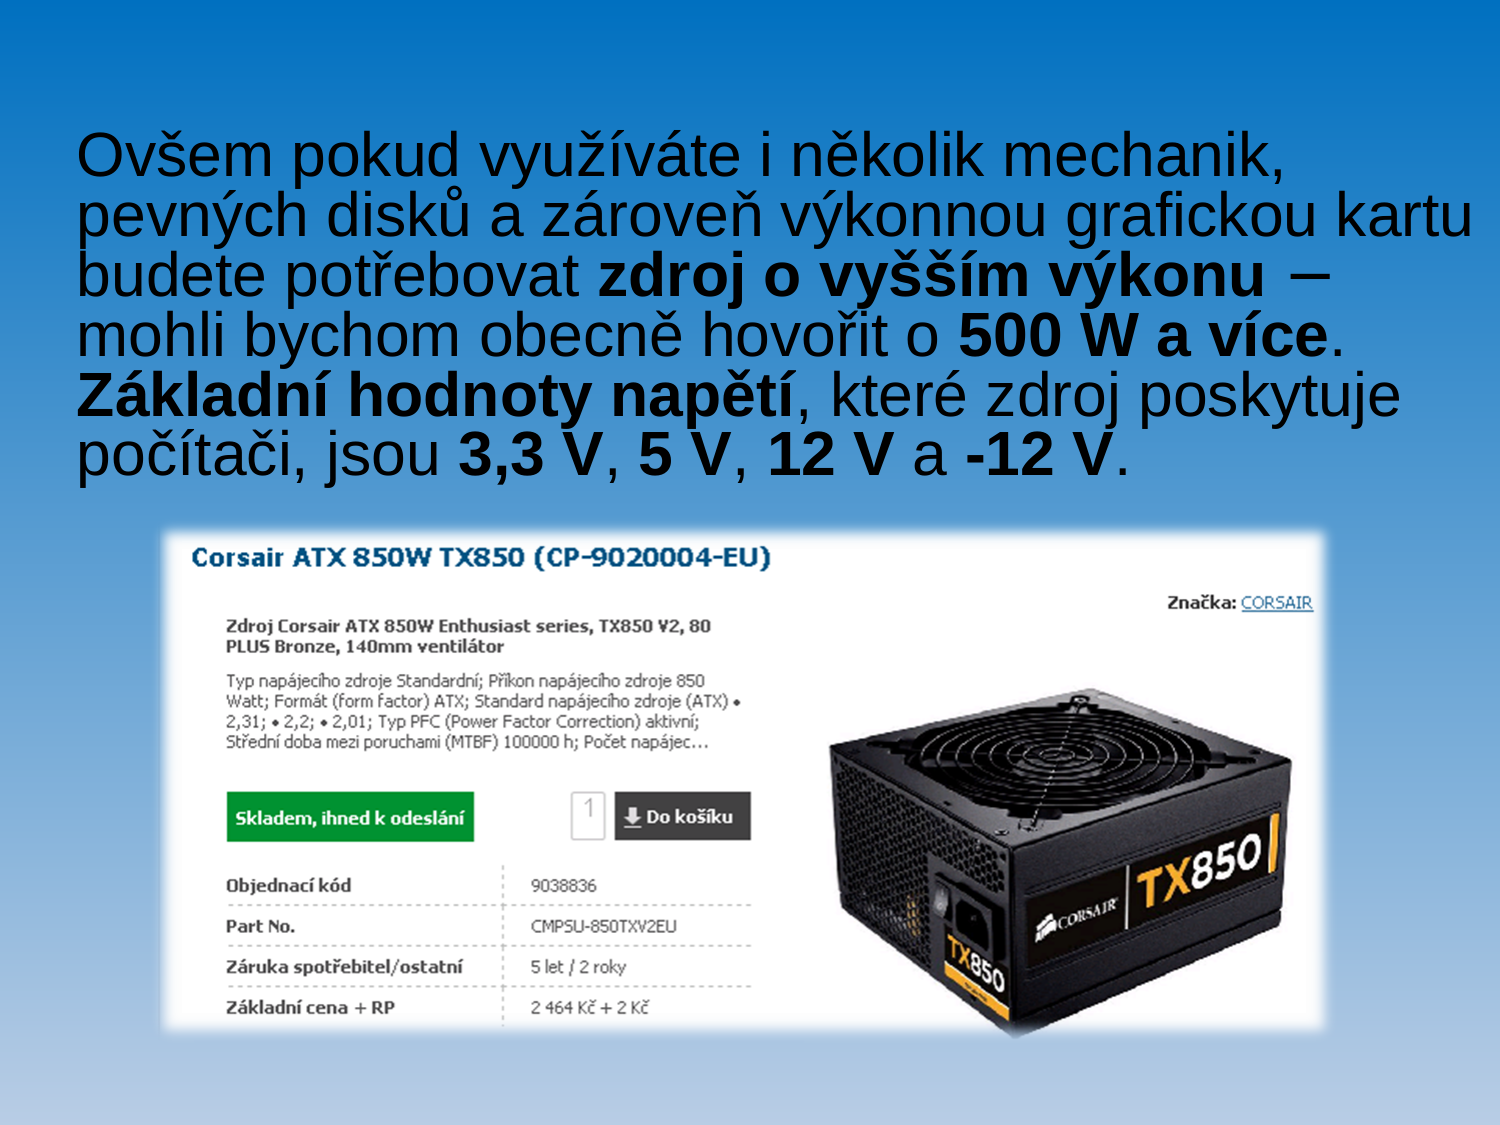

# Ovšem pokud využíváte i několik mechanik, pevných disků a zároveň výkonnou grafickou kartu budete potřebovat zdroj o vyšším výkonu − mohli bychom obecně hovořit o 500 W a více. Základní hodnoty napětí, které zdroj poskytuje počítači, jsou 3,3 V, 5 V, 12 V a -12 V.